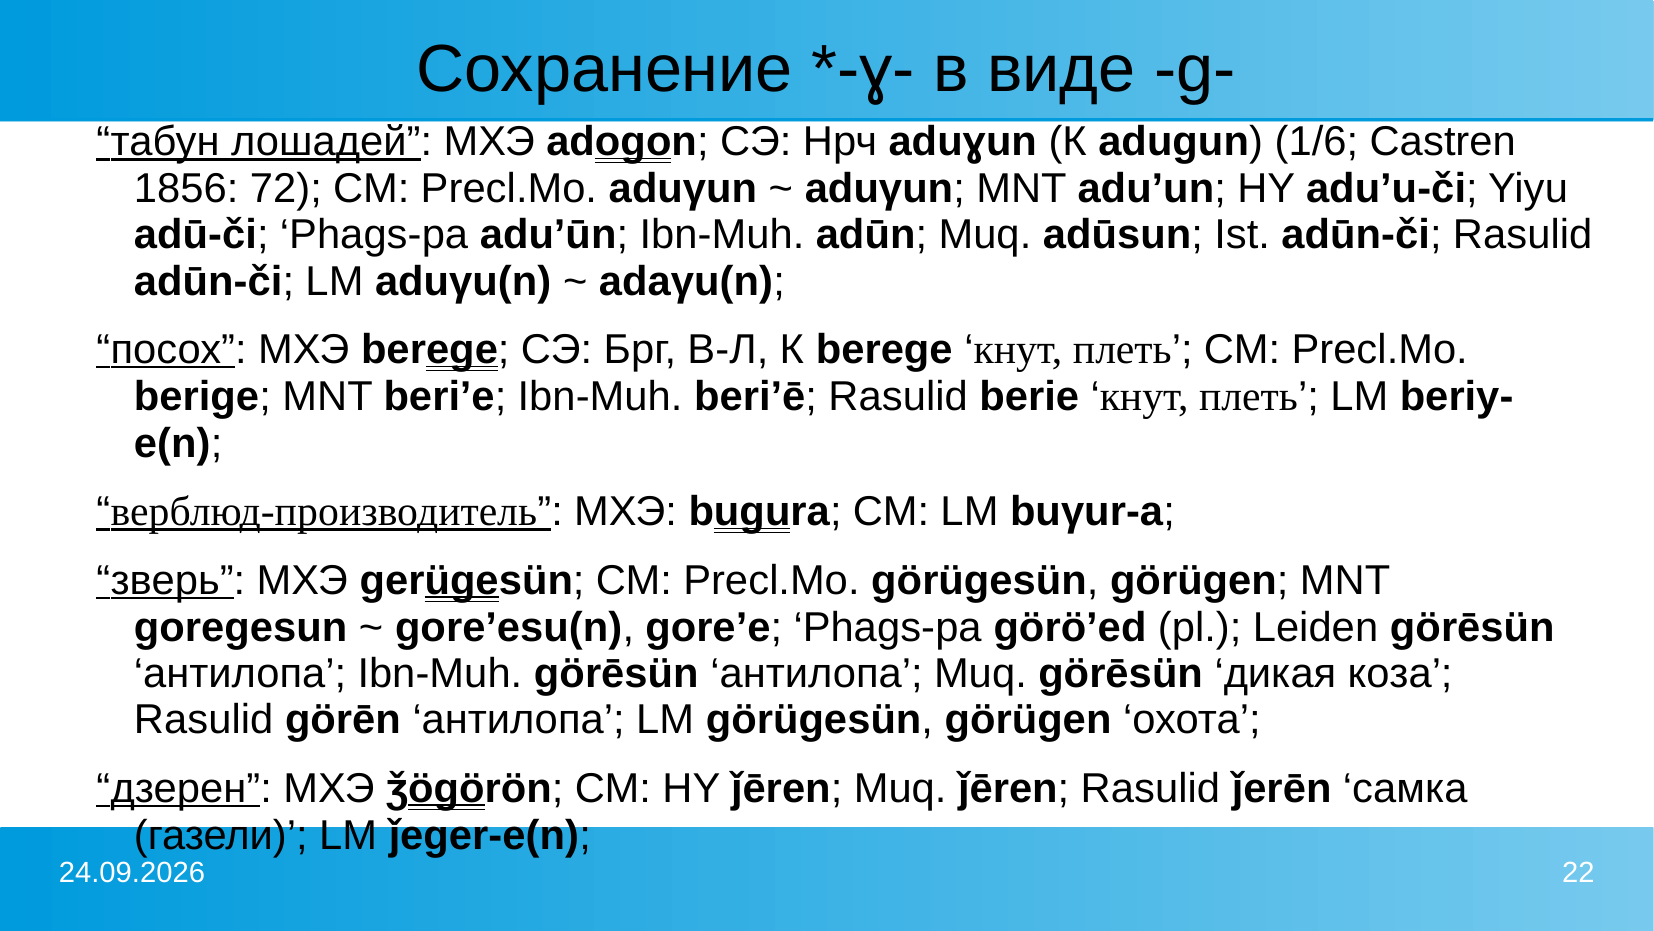

# Cохранение *-ɣ- в виде -g-
“табун лошадей”: МХЭ adogon; СЭ: Нрч aduɣun (К adugun) (1/6; Castren 1856: 72); СМ: Precl.Mo. aduγun ~ aduγun; MNT adu’un; HY adu’u-či; Yiyu adū-či; ‘Phags-pa adu’ūn; Ibn-Muh. adūn; Muq. adūsun; Ist. adūn-či; Rasulid adūn-či; LM aduγu(n) ~ adaγu(n);
“посох”: МХЭ berege; СЭ: Брг, В-Л, К berege ‘кнут, плеть’; СМ: Precl.Mo. berige; MNT beri’e; Ibn-Muh. beri’ē; Rasulid berie ‘кнут, плеть’; LM beriy-e(n);
“верблюд-производитель”: МХЭ: bugura; СМ: LM buγur-a;
“зверь”: МХЭ gerügesün; СМ: Precl.Mo. görügesün, görügen; MNT goregesun ~ gore’esu(n), gore’e; ‘Phags-pa görö’ed (pl.); Leiden görēsün ‘антилопа’; Ibn-Muh. görēsün ‘антилопа’; Muq. görēsün ‘дикая коза’; Rasulid görēn ‘антилопа’; LM görügesün, görügen ‘охота’;
“дзерен”: МХЭ ǯögörön; СМ: HY ǰēren; Muq. ǰēren; Rasulid ǰerēn ‘самка (газели)’; LM ǰeger-e(n);
22